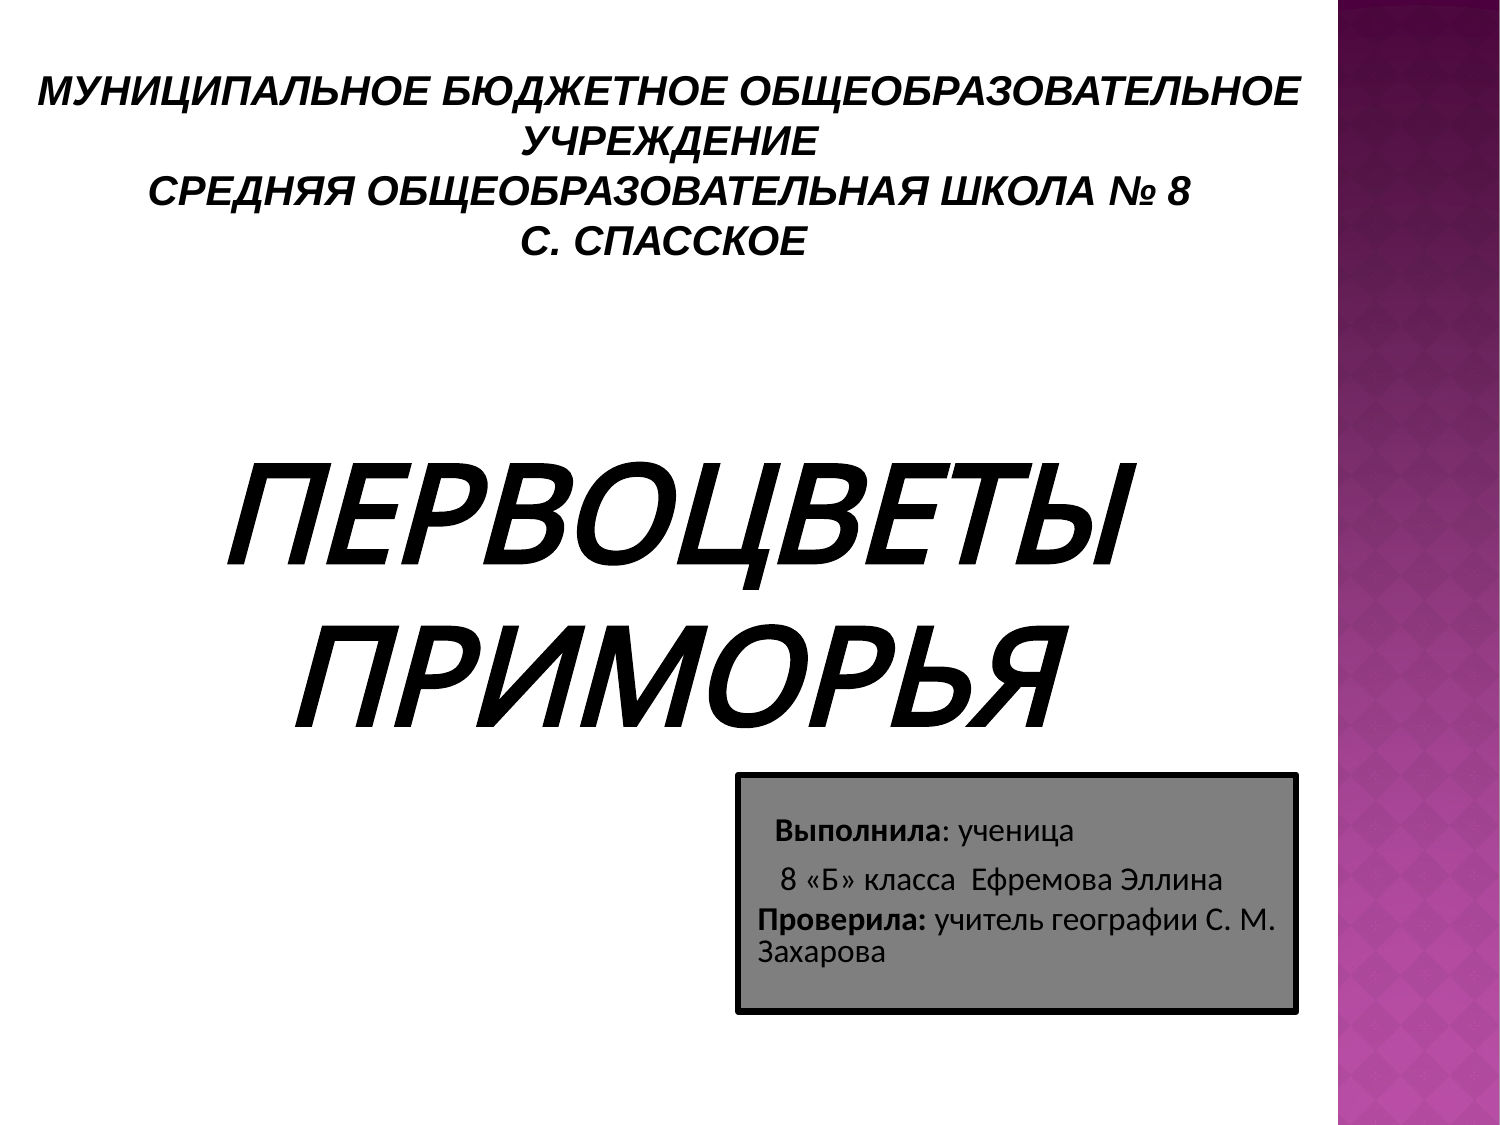

# Муниципальное бюджетное общеобразовательное учреждение средняя общеобразовательная школа № 8 с. Спасское Первоцветы Приморья
 Выполнила: ученица
 8 «Б» класса Ефремова Эллина
Проверила: учитель географии С. М. Захарова